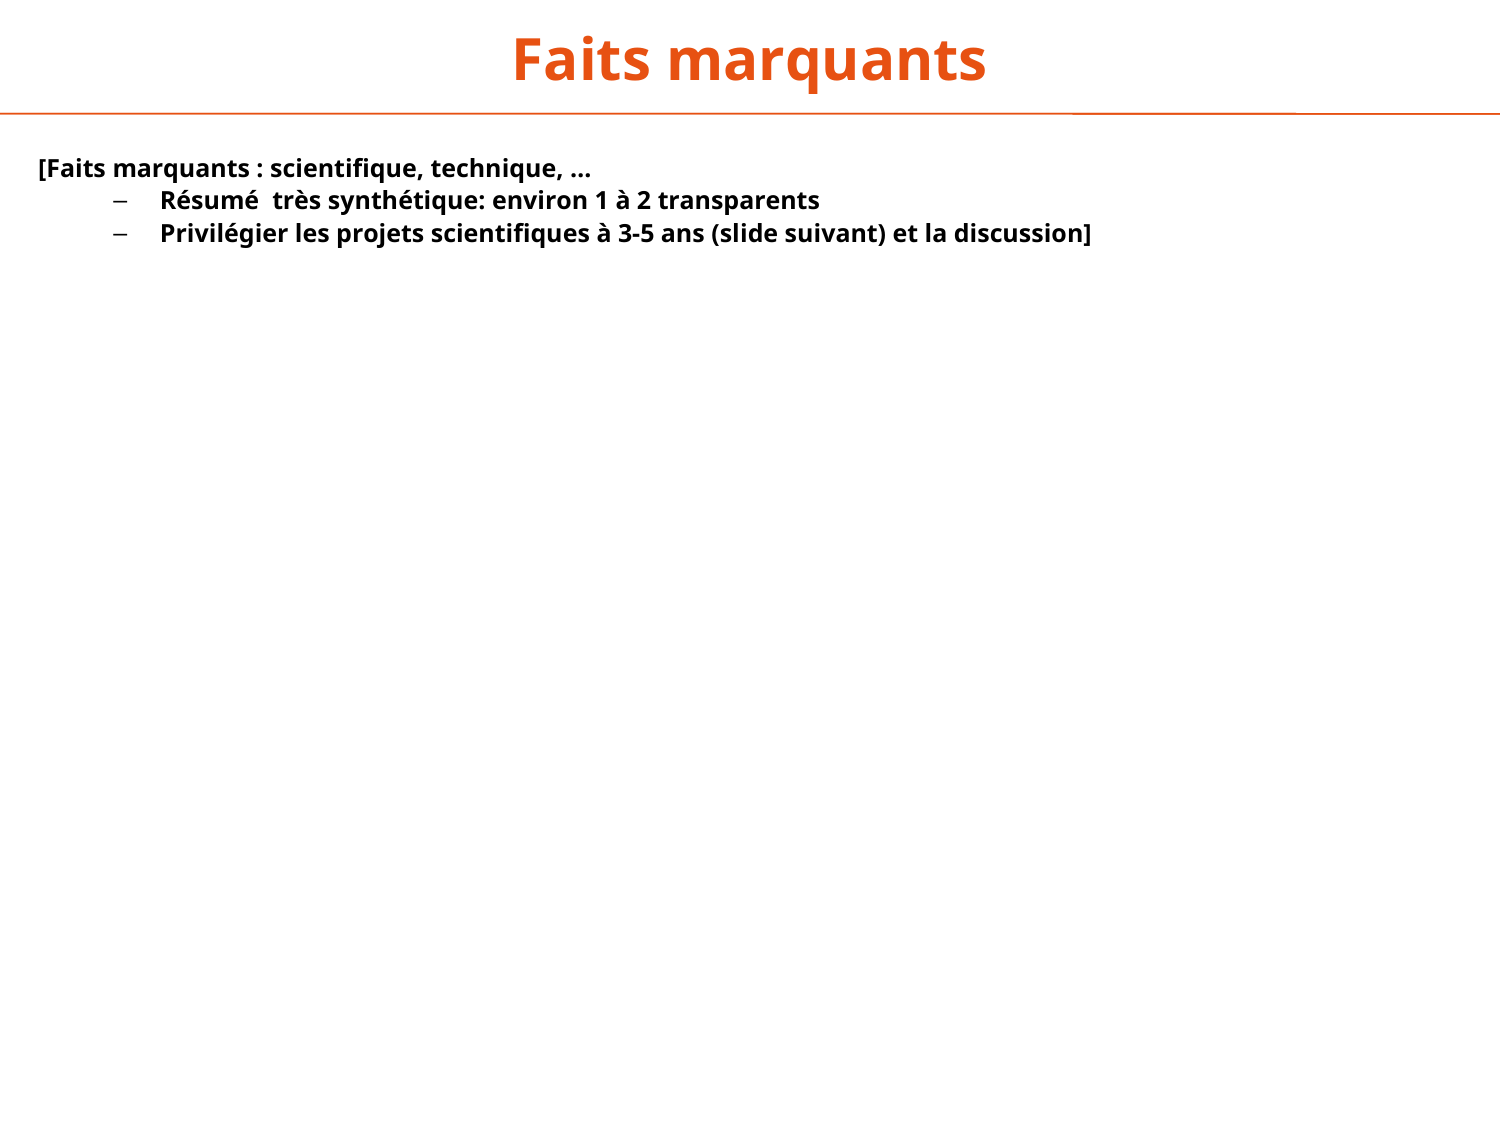

Faits marquants
[Faits marquants : scientifique, technique, …
Résumé très synthétique: environ 1 à 2 transparents
Privilégier les projets scientifiques à 3-5 ans (slide suivant) et la discussion]